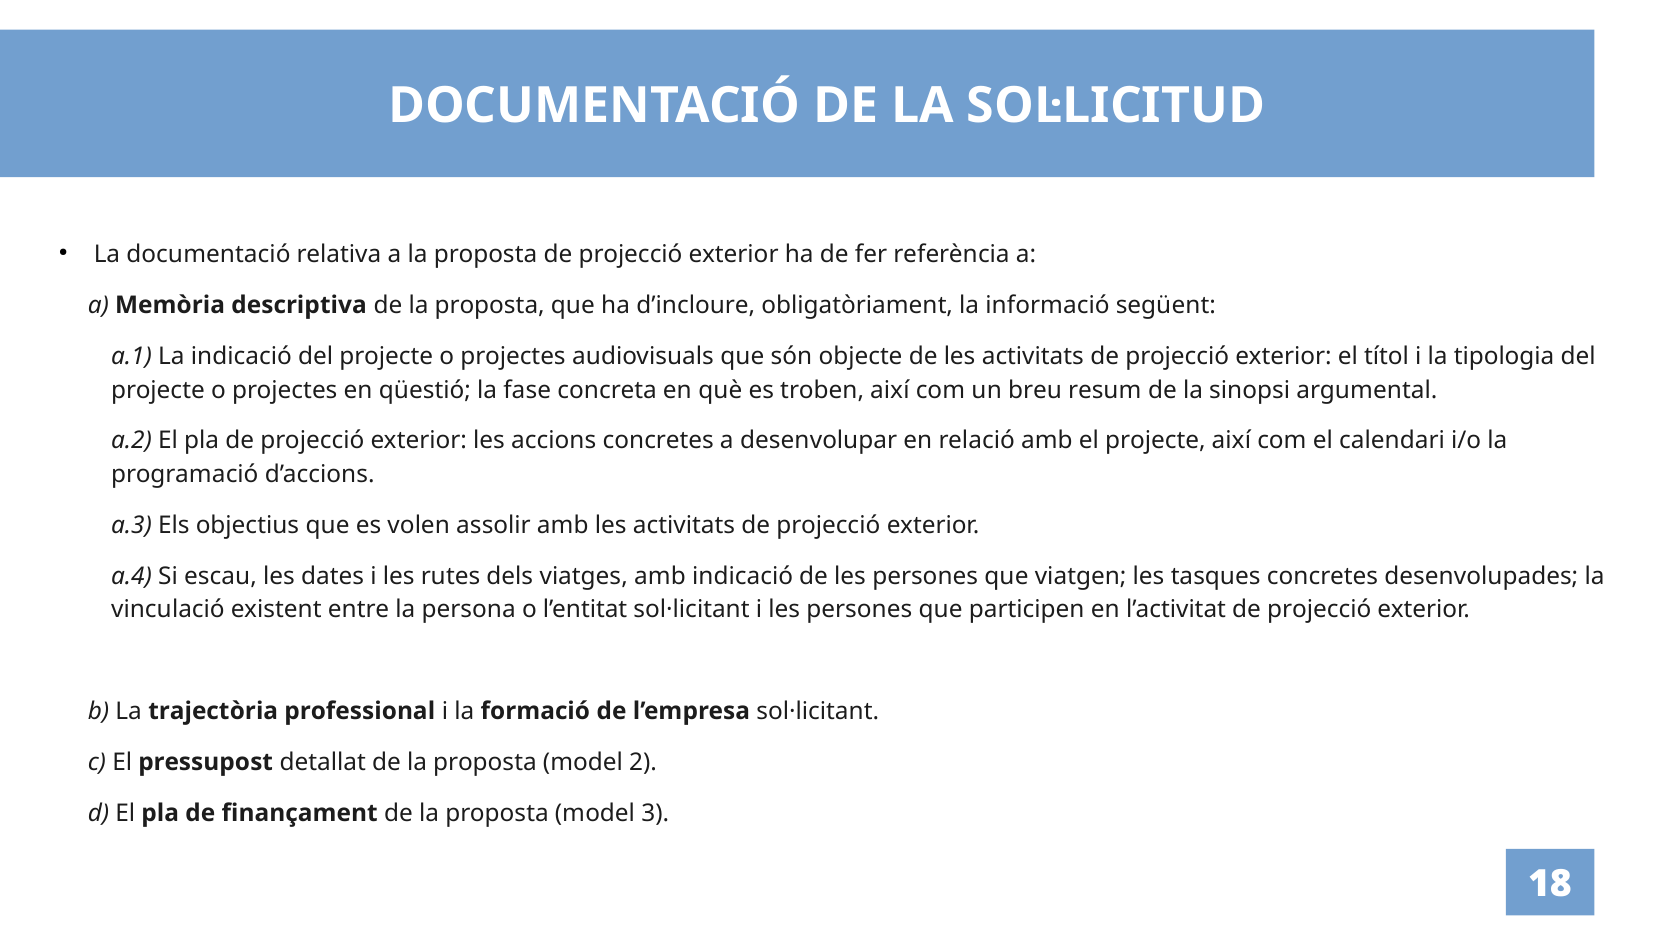

# DOCUMENTACIÓ DE LA SOL·LICITUD
La documentació relativa a la proposta de projecció exterior ha de fer referència a:
a) Memòria descriptiva de la proposta, que ha d’incloure, obligatòriament, la informació següent:
a.1) La indicació del projecte o projectes audiovisuals que són objecte de les activitats de projecció exterior: el títol i la tipologia del projecte o projectes en qüestió; la fase concreta en què es troben, així com un breu resum de la sinopsi argumental.
a.2) El pla de projecció exterior: les accions concretes a desenvolupar en relació amb el projecte, així com el calendari i/o la programació d’accions.
a.3) Els objectius que es volen assolir amb les activitats de projecció exterior.
a.4) Si escau, les dates i les rutes dels viatges, amb indicació de les persones que viatgen; les tasques concretes desenvolupades; la vinculació existent entre la persona o l’entitat sol·licitant i les persones que participen en l’activitat de projecció exterior.
b) La trajectòria professional i la formació de l’empresa sol·licitant.
c) El pressupost detallat de la proposta (model 2).
d) El pla de finançament de la proposta (model 3).
18